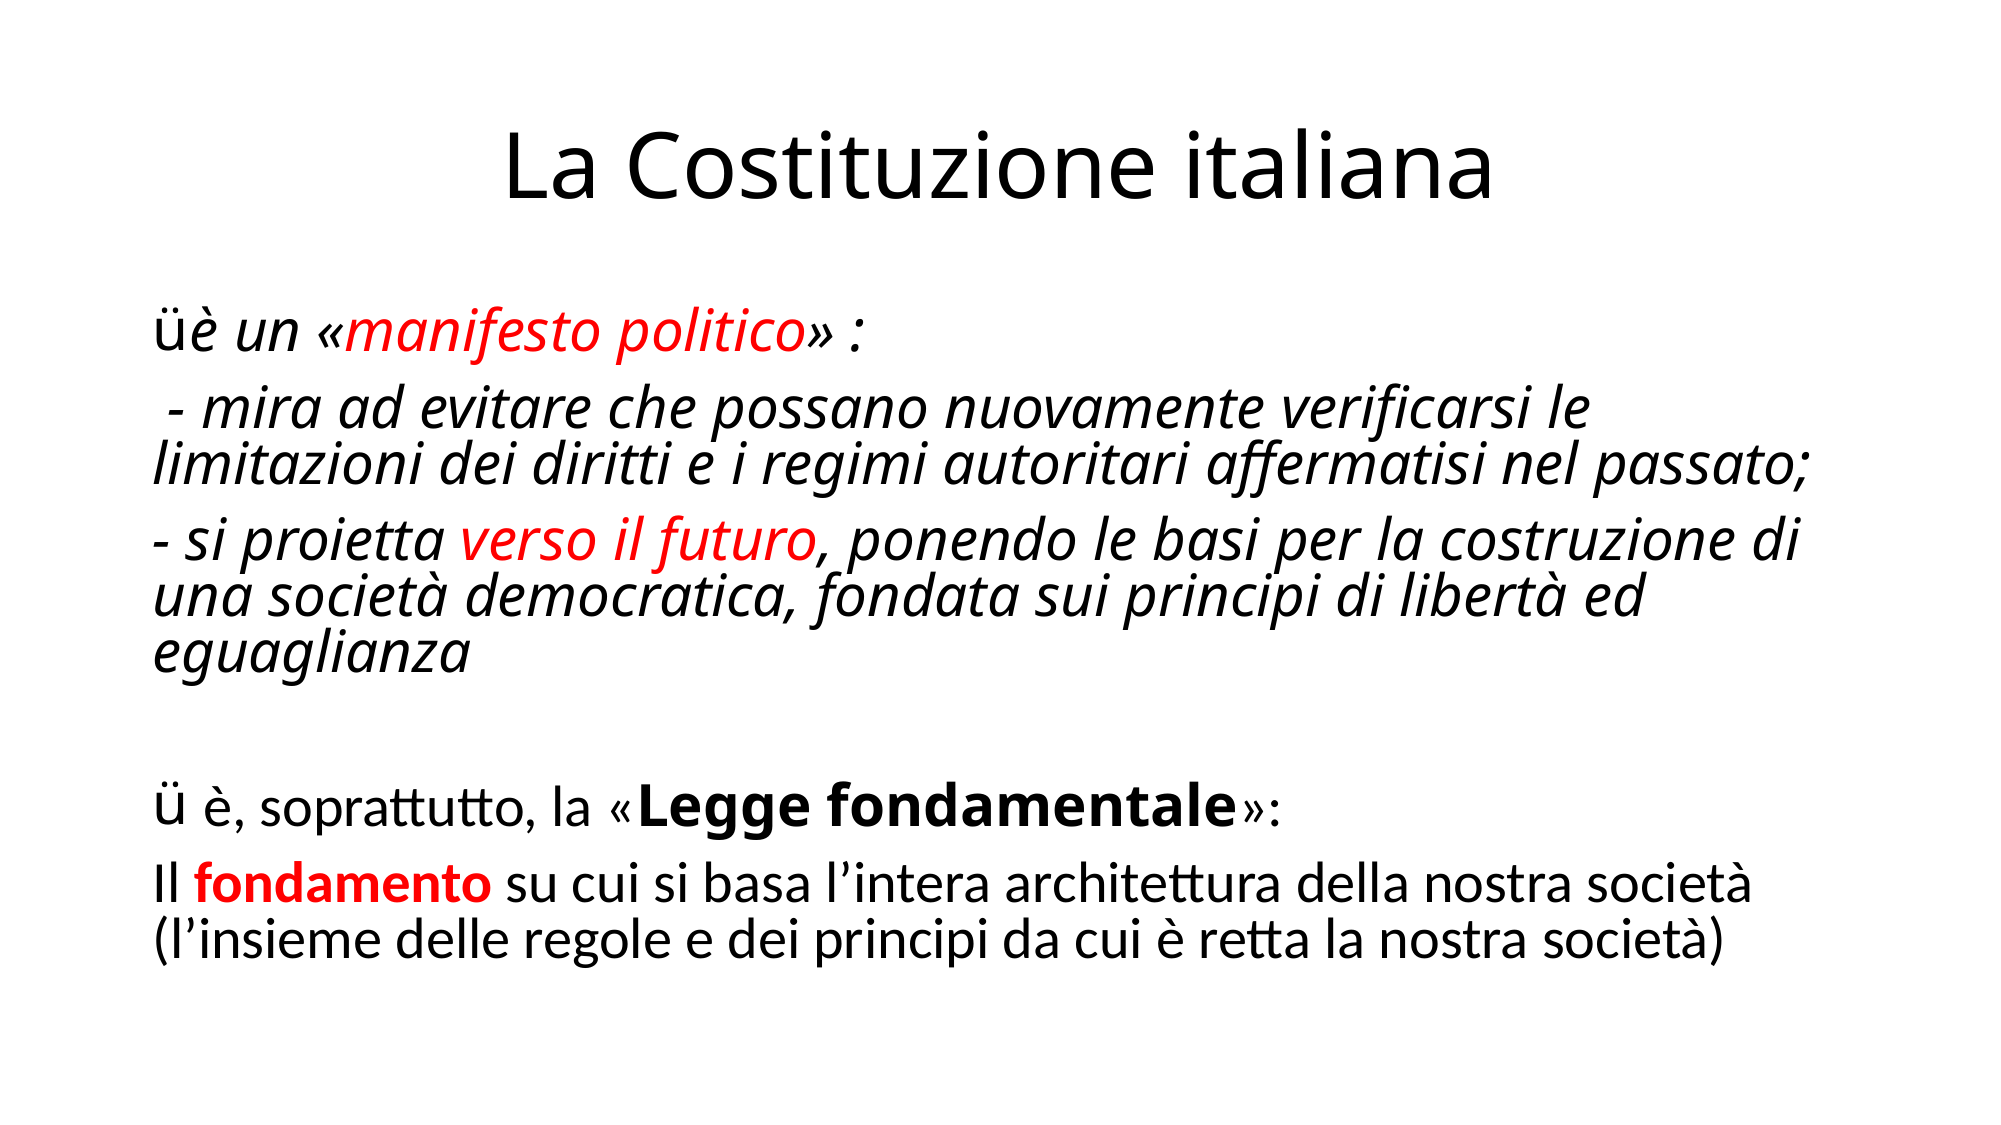

# La Costituzione italiana
è un «manifesto politico» :
 - mira ad evitare che possano nuovamente verificarsi le limitazioni dei diritti e i regimi autoritari affermatisi nel passato;
- si proietta verso il futuro, ponendo le basi per la costruzione di una società democratica, fondata sui principi di libertà ed eguaglianza
 è, soprattutto, la «Legge fondamentale»:
Il fondamento su cui si basa l’intera architettura della nostra società (l’insieme delle regole e dei principi da cui è retta la nostra società)